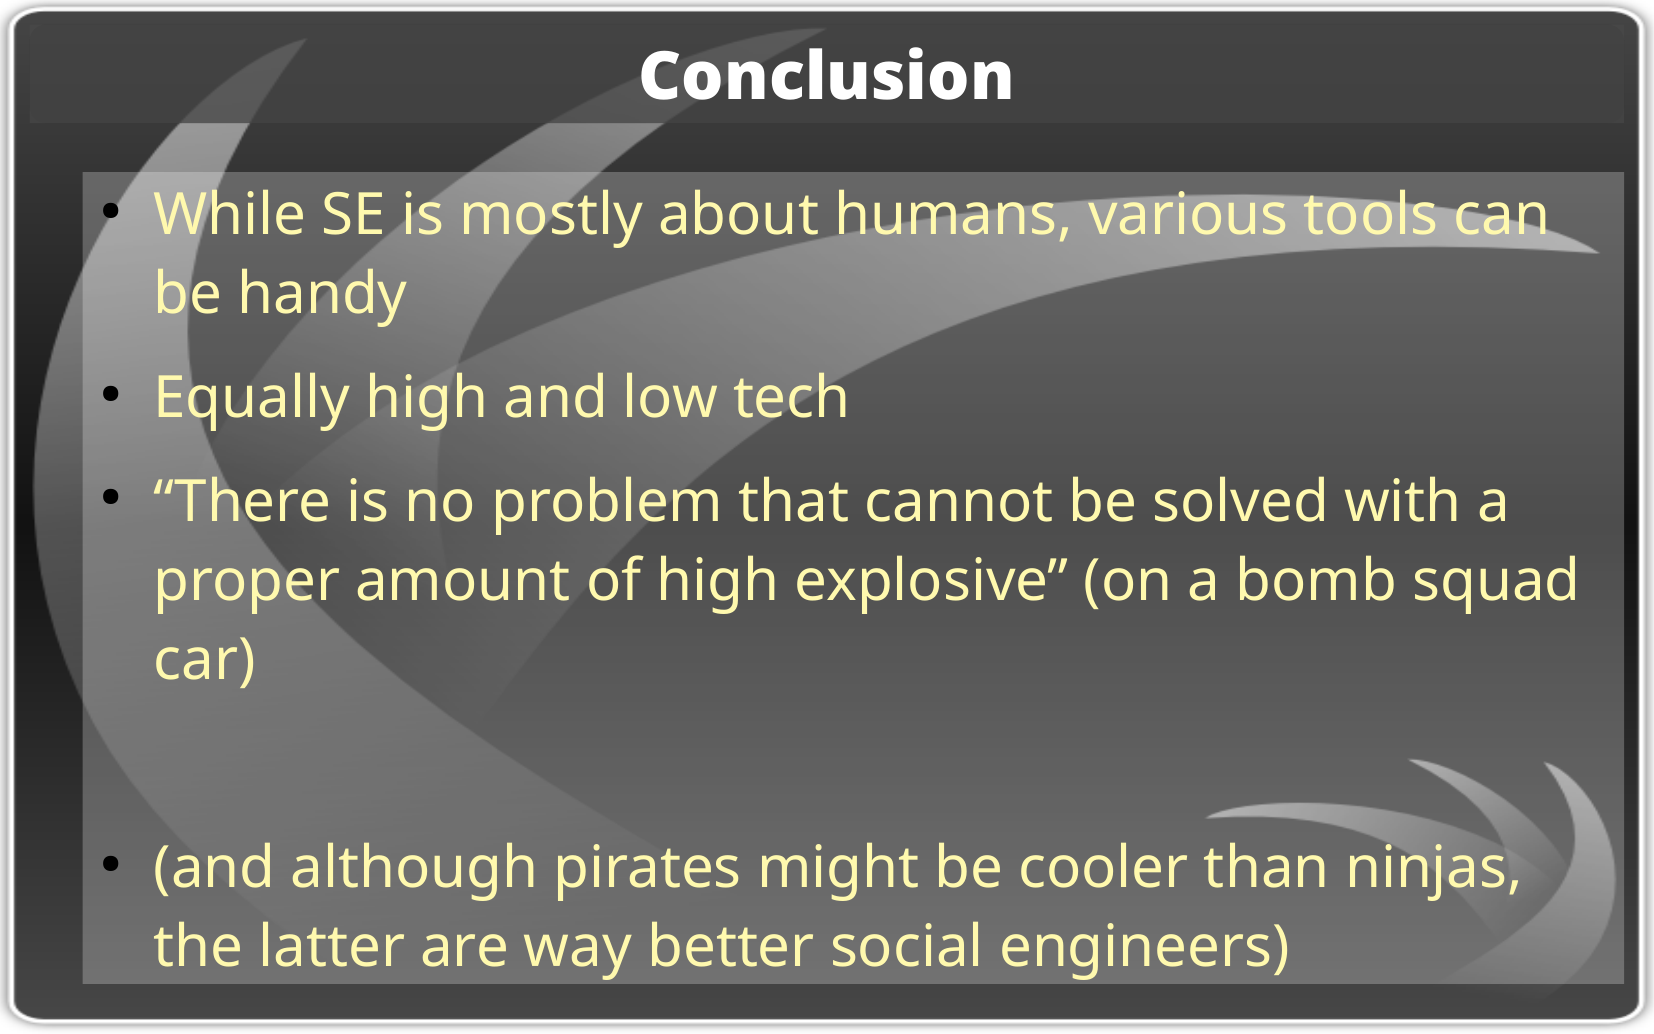

# Conclusion
While SE is mostly about humans, various tools can be handy
Equally high and low tech
“There is no problem that cannot be solved with a proper amount of high explosive” (on a bomb squad car)
(and although pirates might be cooler than ninjas, the latter are way better social engineers)